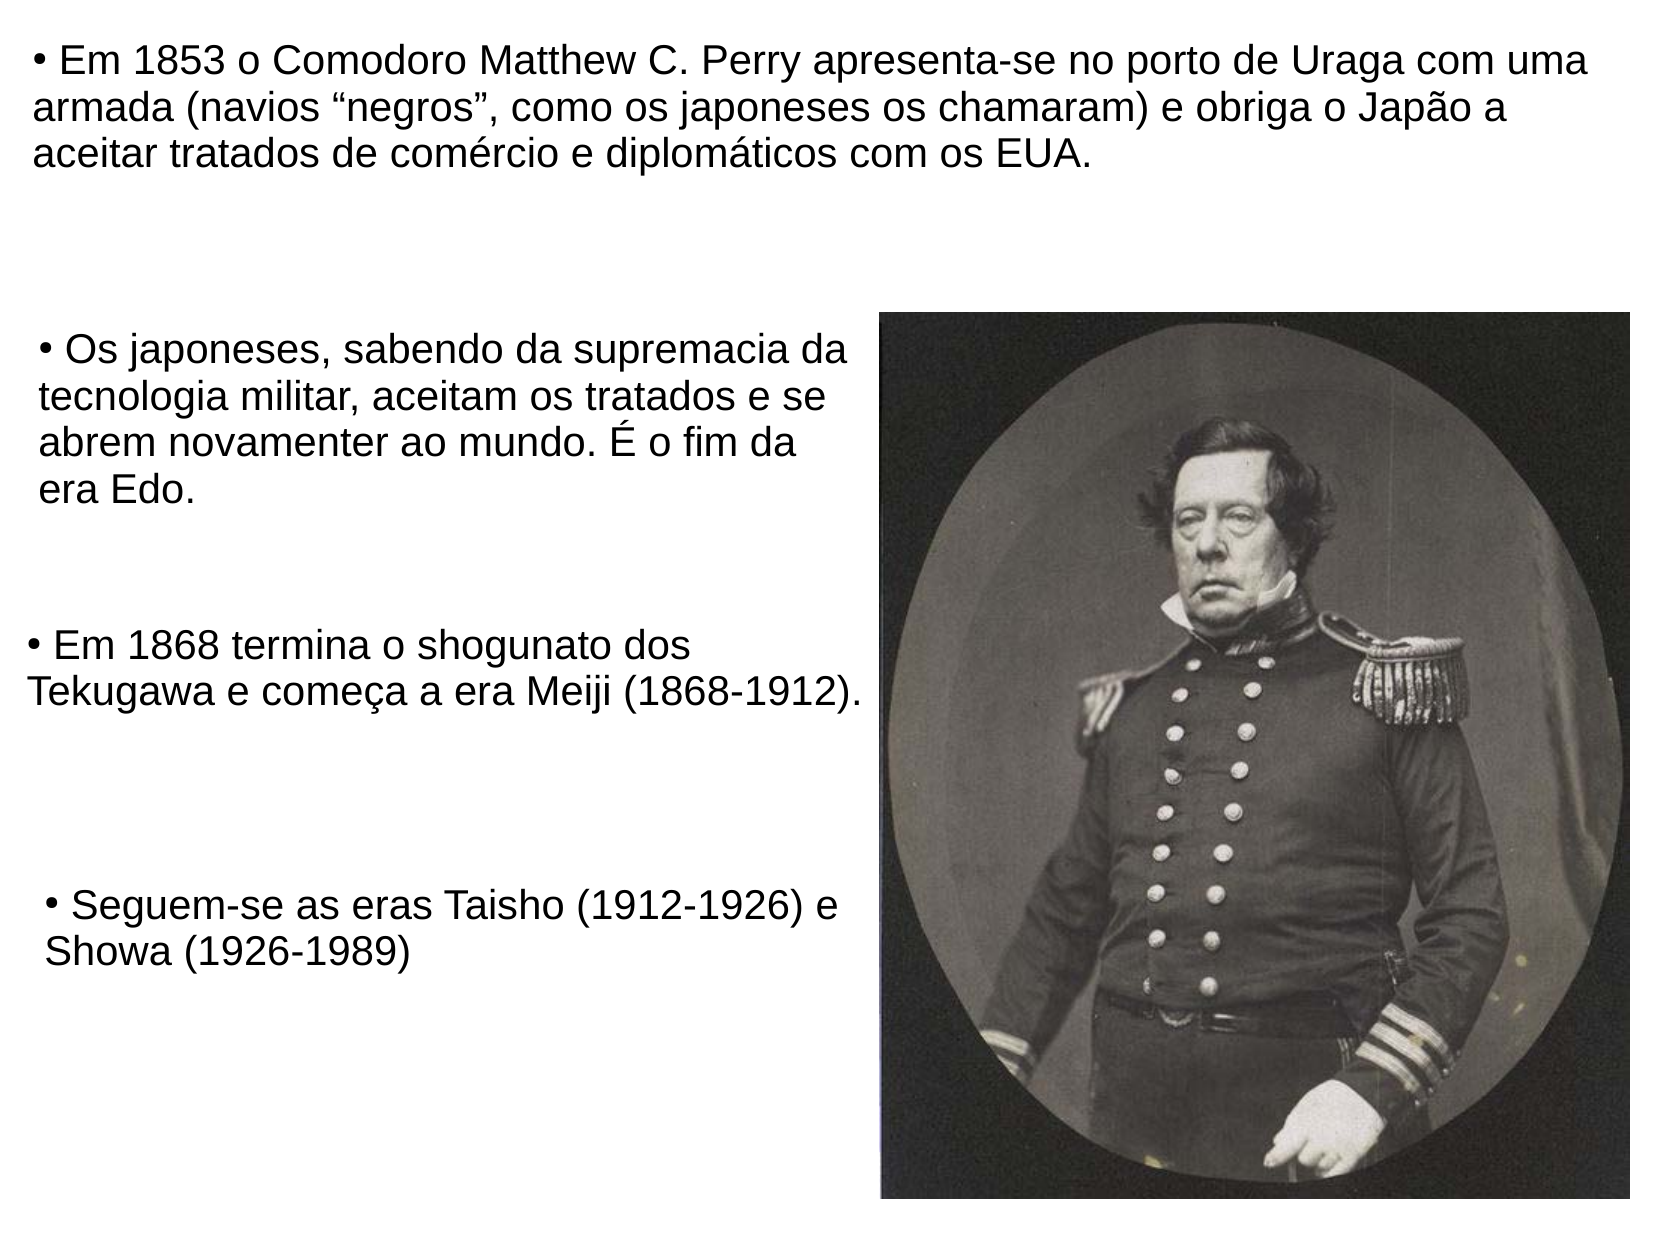

Em 1853 o Comodoro Matthew C. Perry apresenta-se no porto de Uraga com uma
armada (navios “negros”, como os japoneses os chamaram) e obriga o Japão a
aceitar tratados de comércio e diplomáticos com os EUA.
 Os japoneses, sabendo da supremacia da
tecnologia militar, aceitam os tratados e se
abrem novamenter ao mundo. É o fim da
era Edo.
 Em 1868 termina o shogunato dos
Tekugawa e começa a era Meiji (1868-1912).
 Seguem-se as eras Taisho (1912-1926) e
Showa (1926-1989)